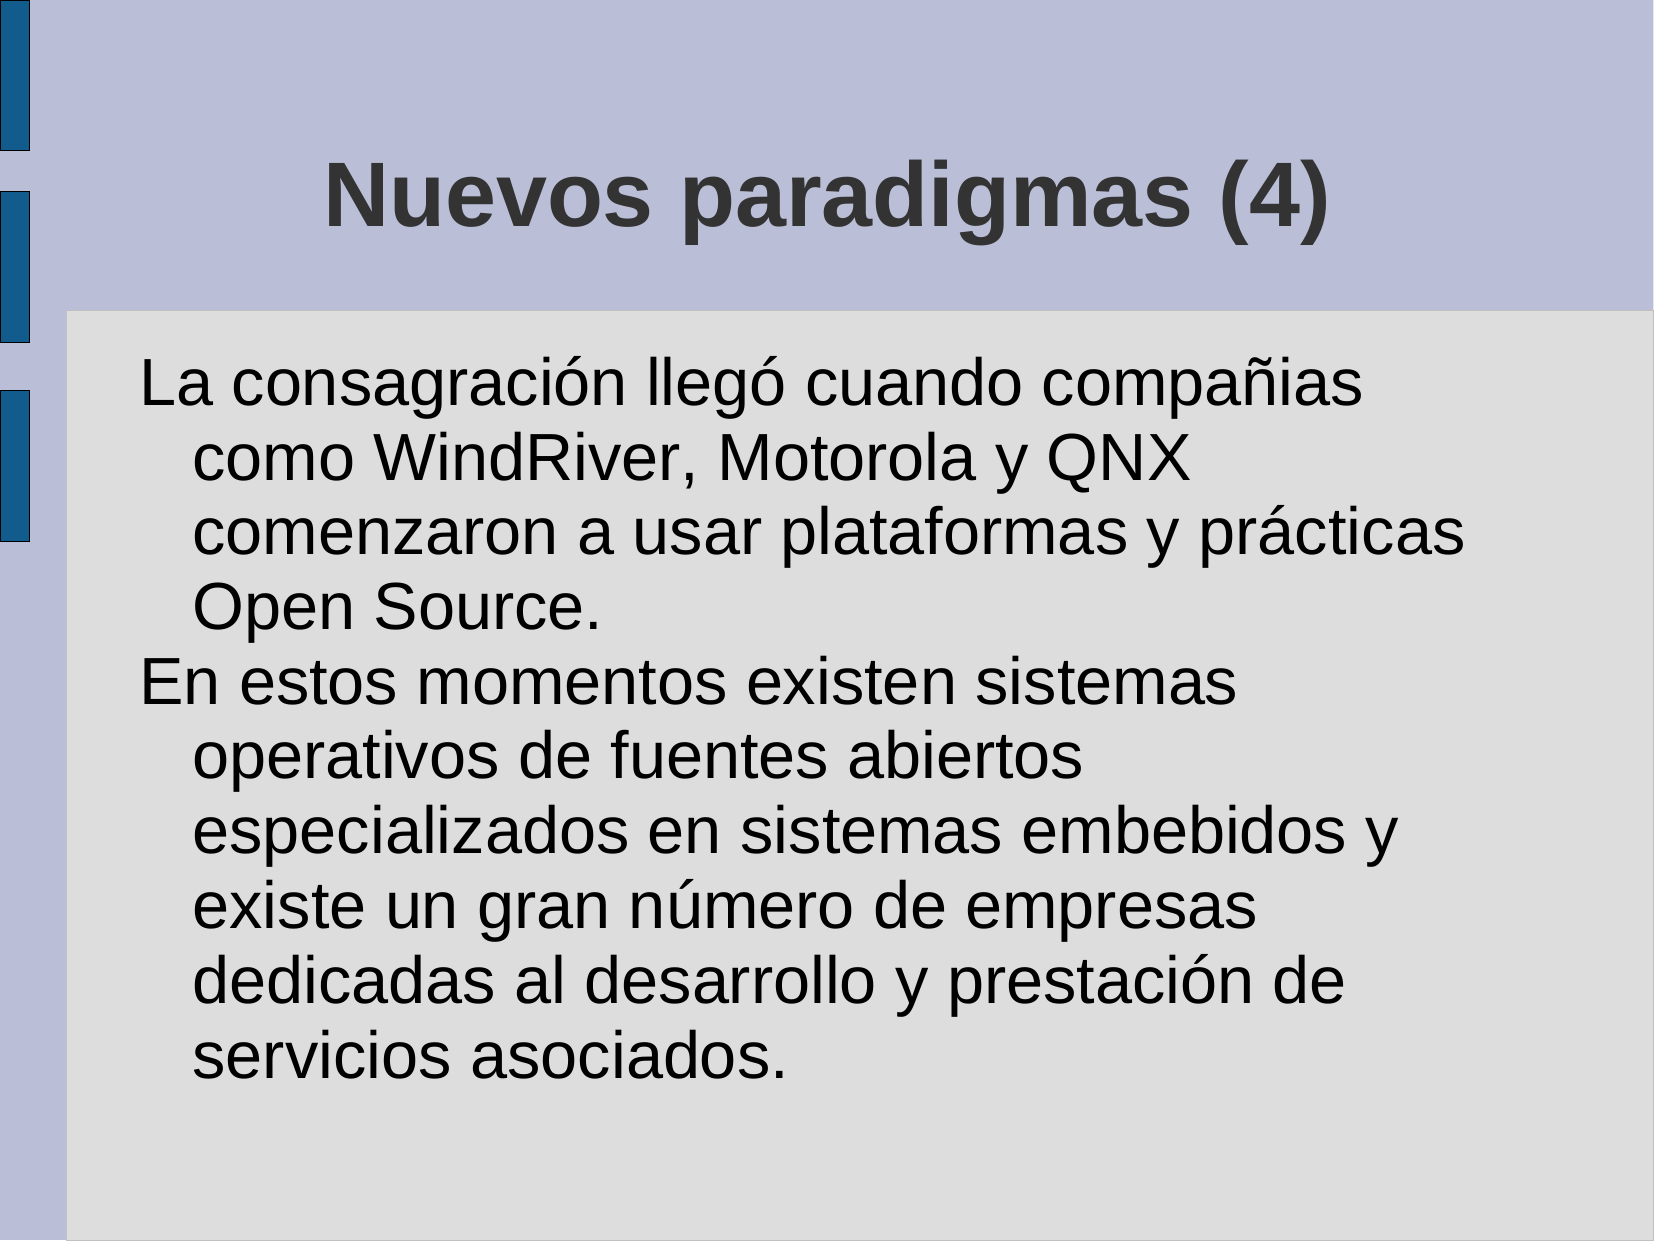

# Nuevos paradigmas (4)
La consagración llegó cuando compañias como WindRiver, Motorola y QNX comenzaron a usar plataformas y prácticas Open Source.
En estos momentos existen sistemas operativos de fuentes abiertos especializados en sistemas embebidos y existe un gran número de empresas dedicadas al desarrollo y prestación de servicios asociados.